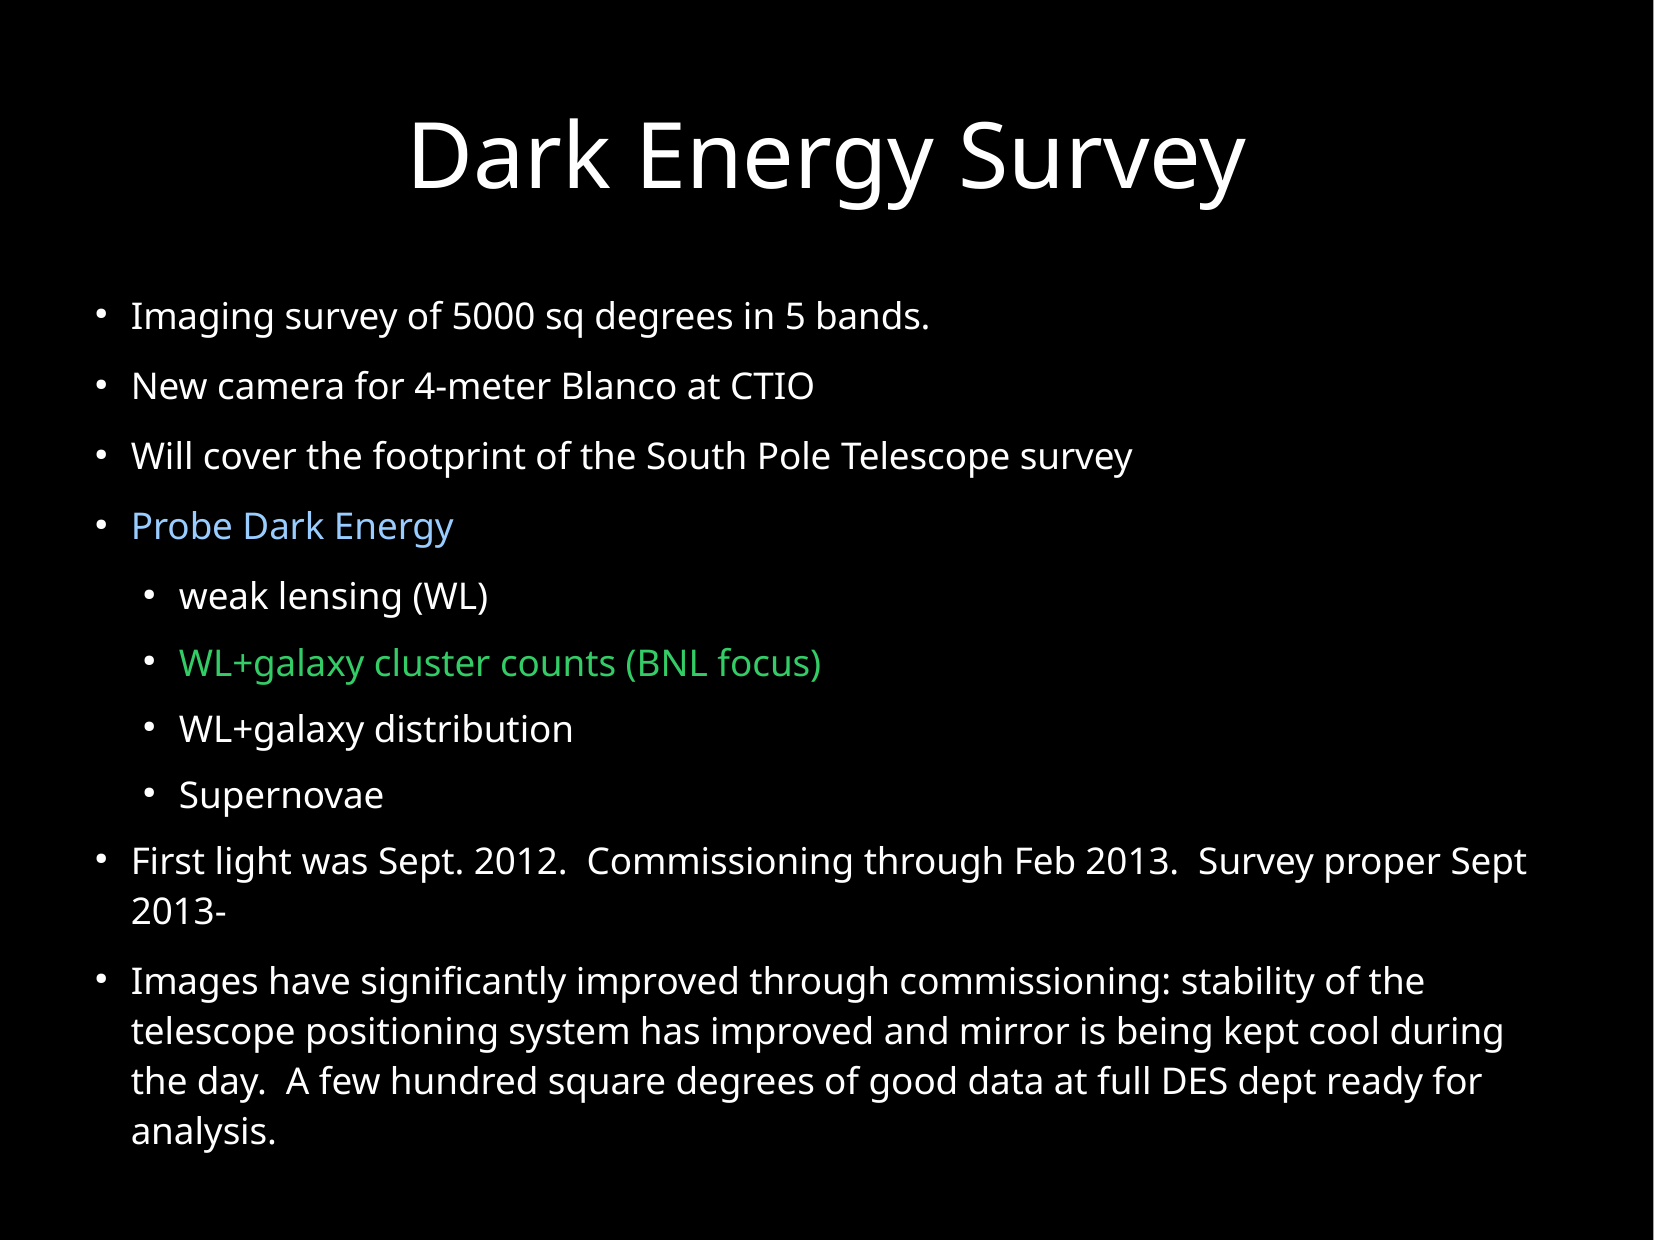

# Dark Energy Survey
Imaging survey of 5000 sq degrees in 5 bands.
New camera for 4-meter Blanco at CTIO
Will cover the footprint of the South Pole Telescope survey
Probe Dark Energy
weak lensing (WL)
WL+galaxy cluster counts (BNL focus)
WL+galaxy distribution
Supernovae
First light was Sept. 2012. Commissioning through Feb 2013. Survey proper Sept 2013-
Images have significantly improved through commissioning: stability of the telescope positioning system has improved and mirror is being kept cool during the day. A few hundred square degrees of good data at full DES dept ready for analysis.